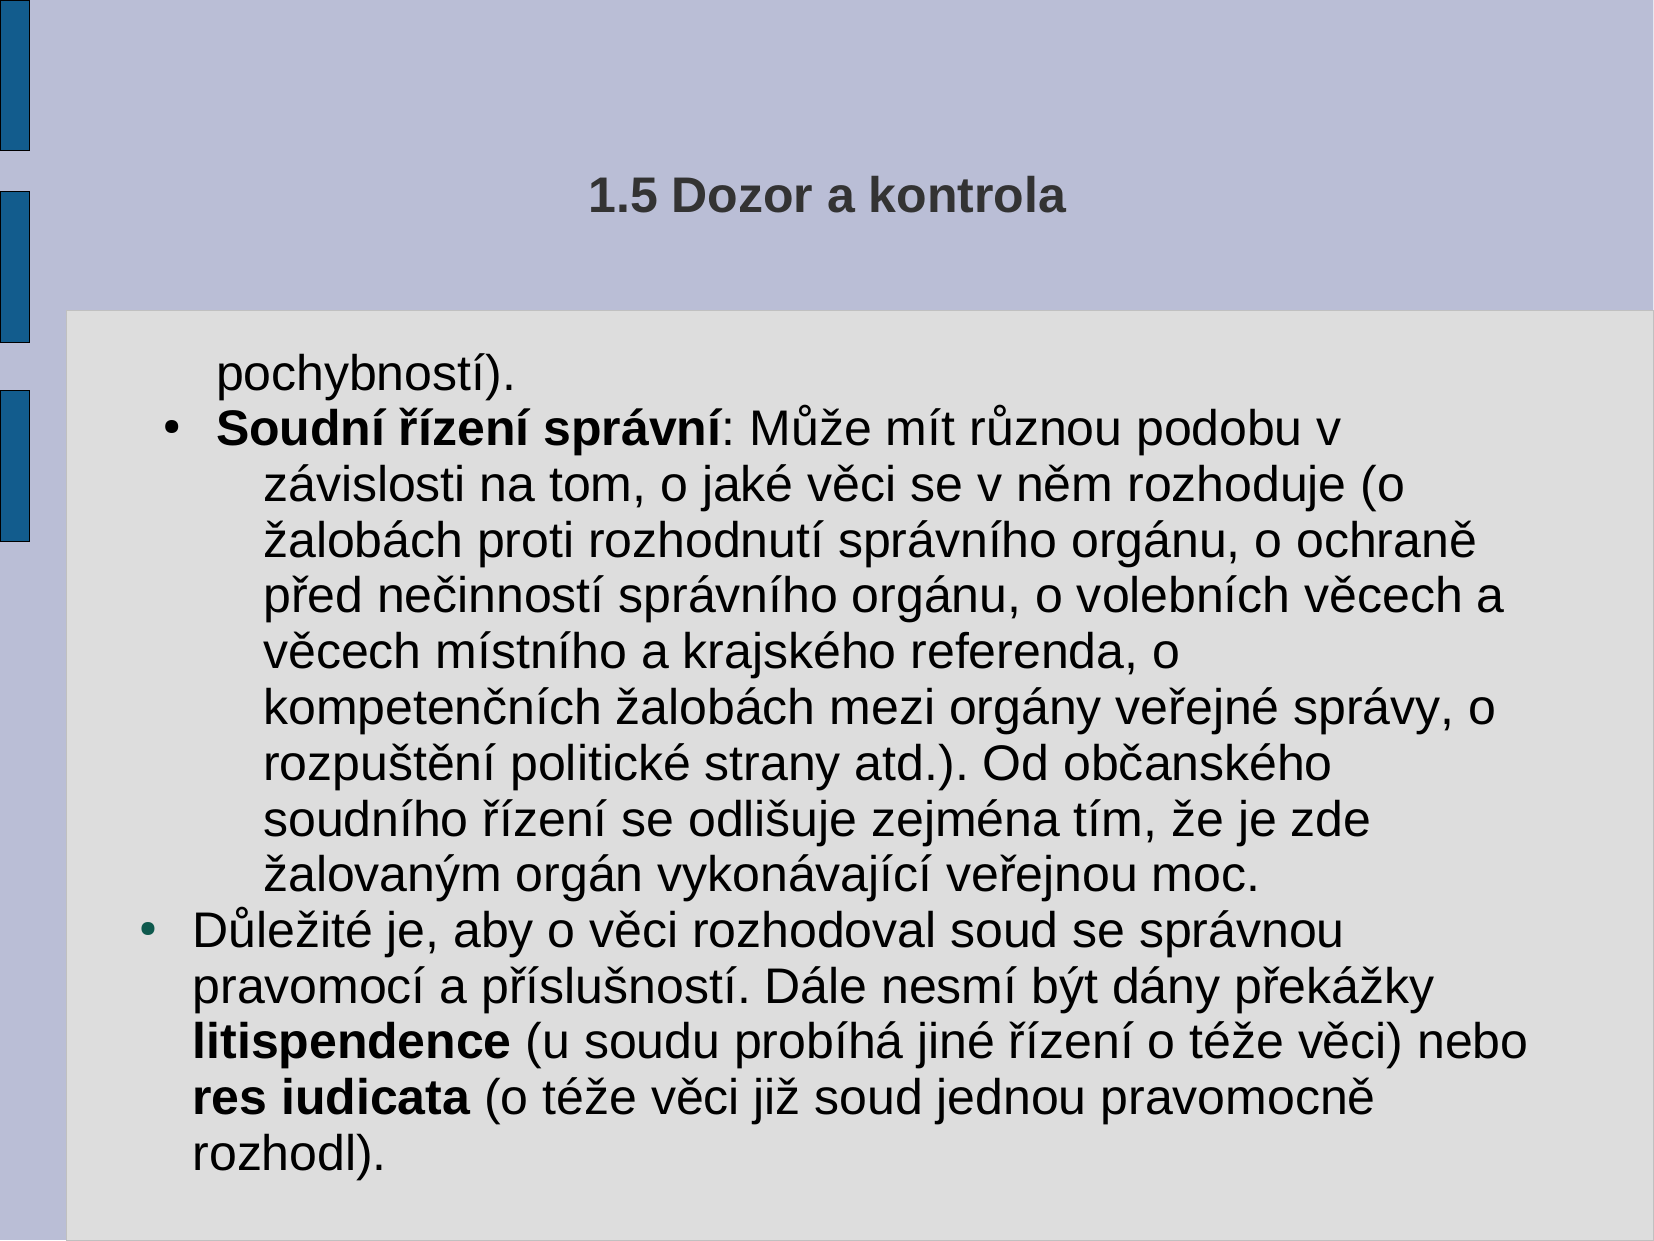

# 1.5 Dozor a kontrola
pochybností).
Soudní řízení správní: Může mít různou podobu v závislosti na tom, o jaké věci se v něm rozhoduje (o žalobách proti rozhodnutí správního orgánu, o ochraně před nečinností správního orgánu, o volebních věcech a věcech místního a krajského referenda, o kompetenčních žalobách mezi orgány veřejné správy, o rozpuštění politické strany atd.). Od občanského soudního řízení se odlišuje zejména tím, že je zde žalovaným orgán vykonávající veřejnou moc.
Důležité je, aby o věci rozhodoval soud se správnou pravomocí a příslušností. Dále nesmí být dány překážky litispendence (u soudu probíhá jiné řízení o téže věci) nebo res iudicata (o téže věci již soud jednou pravomocně rozhodl).